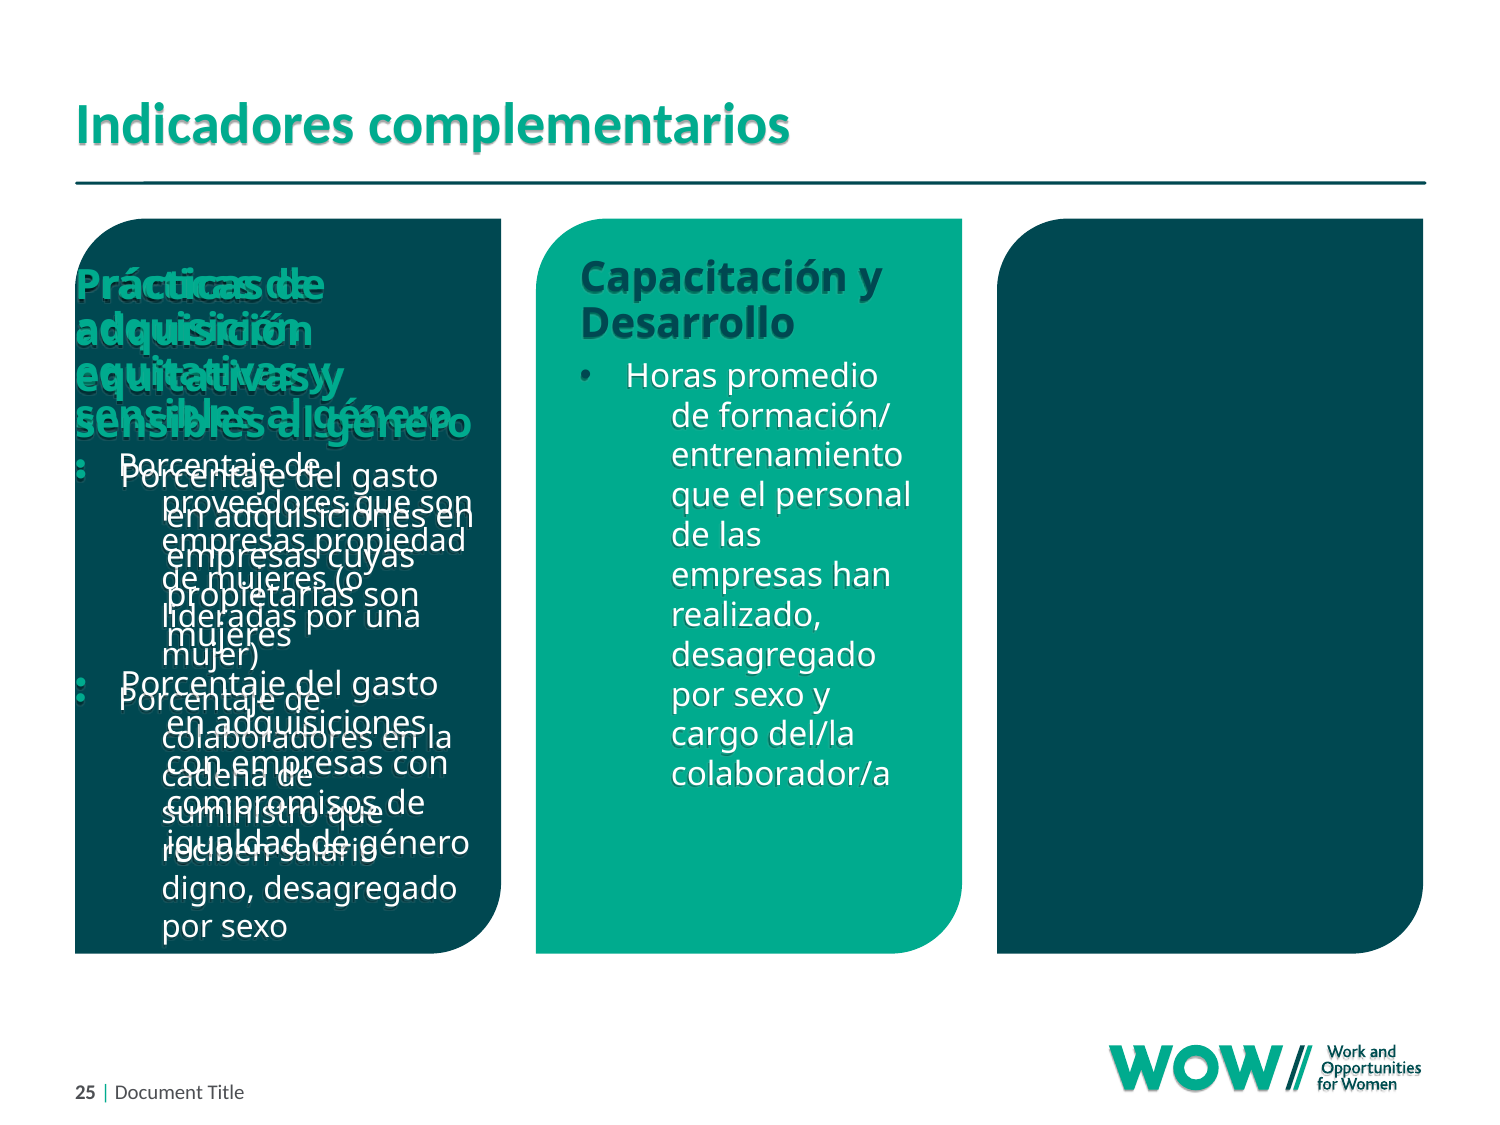

Indicadores complementarios
Capacitación y Desarrollo
Horas promedio de formación/ entrenamiento que el personal de las empresas han realizado, desagregado por sexo y cargo del/la colaborador/a
# Prácticas de adquisición equitativas y sensibles al género
Porcentaje de proveedores que son empresas propiedad
de mujeres (o lideradas por una mujer)
Porcentaje de colaboradores en la cadena de suministro que reciben salario digno, desagregado
por sexo
Prácticas de adquisición equitativas y sensibles al género
Porcentaje del gasto en adquisiciones en empresas cuyas propietarias son mujeres
Porcentaje del gasto en adquisiciones con empresas con compromisos de igualdad de género
 | Document Title